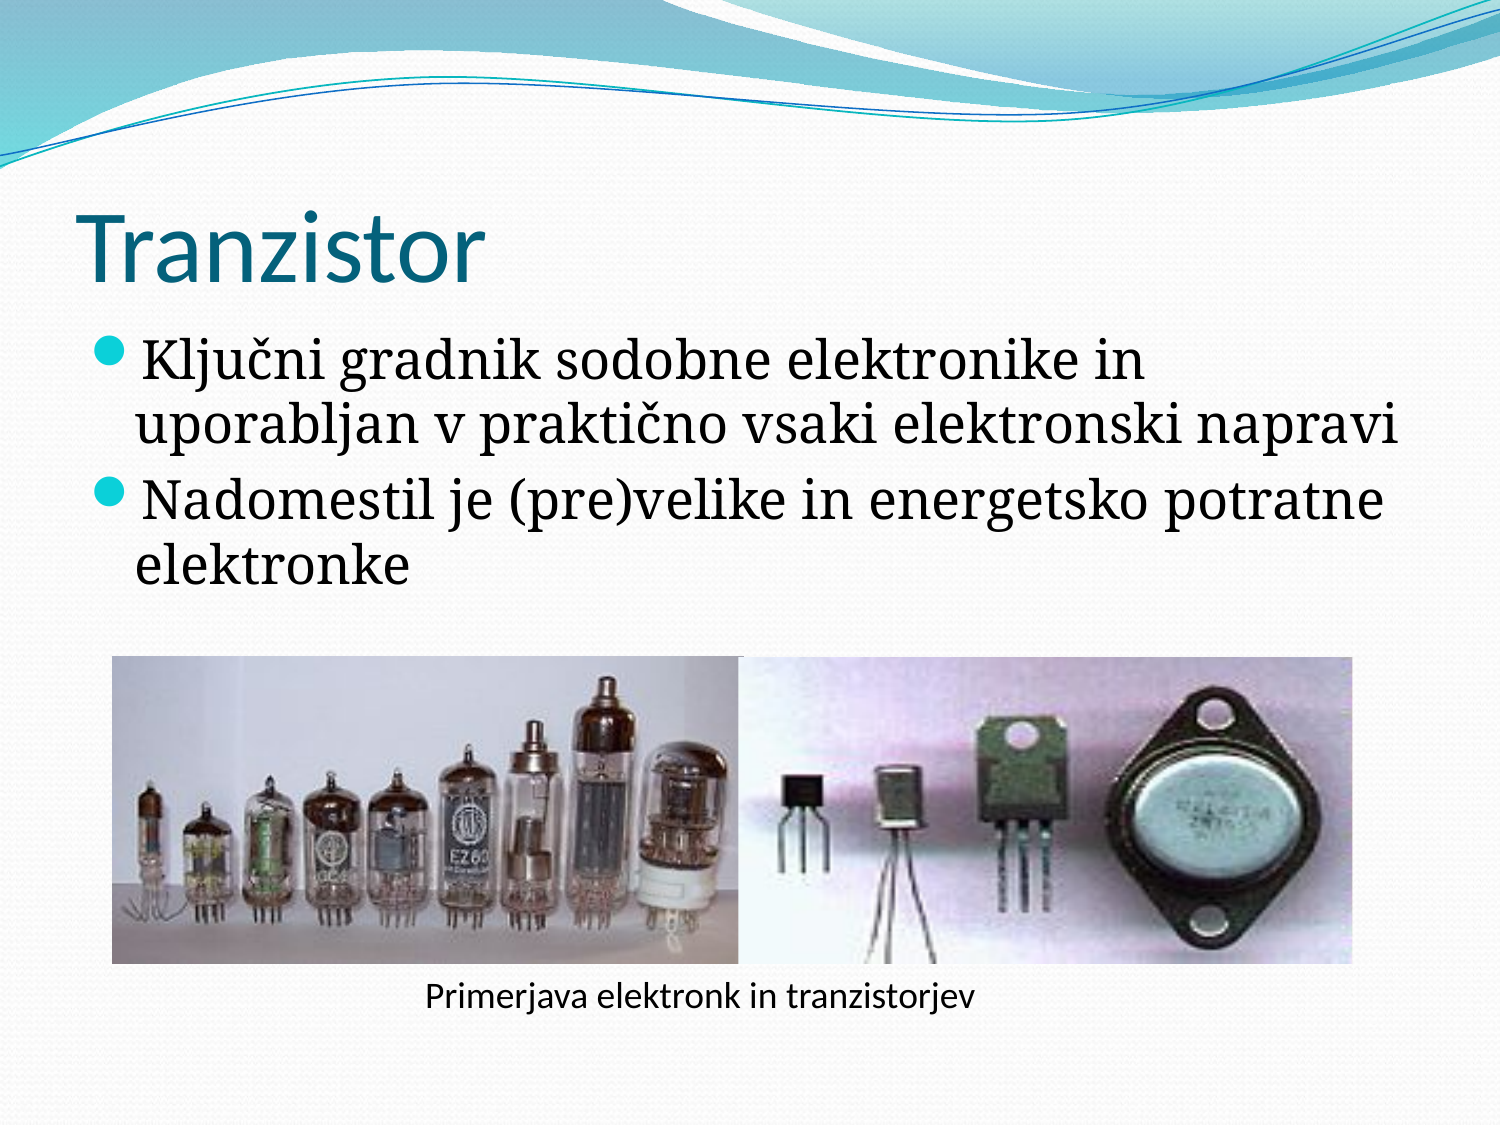

# Tranzistor
Ključni gradnik sodobne elektronike in uporabljan v praktično vsaki elektronski napravi
Nadomestil je (pre)velike in energetsko potratne elektronke
Primerjava elektronk in tranzistorjev